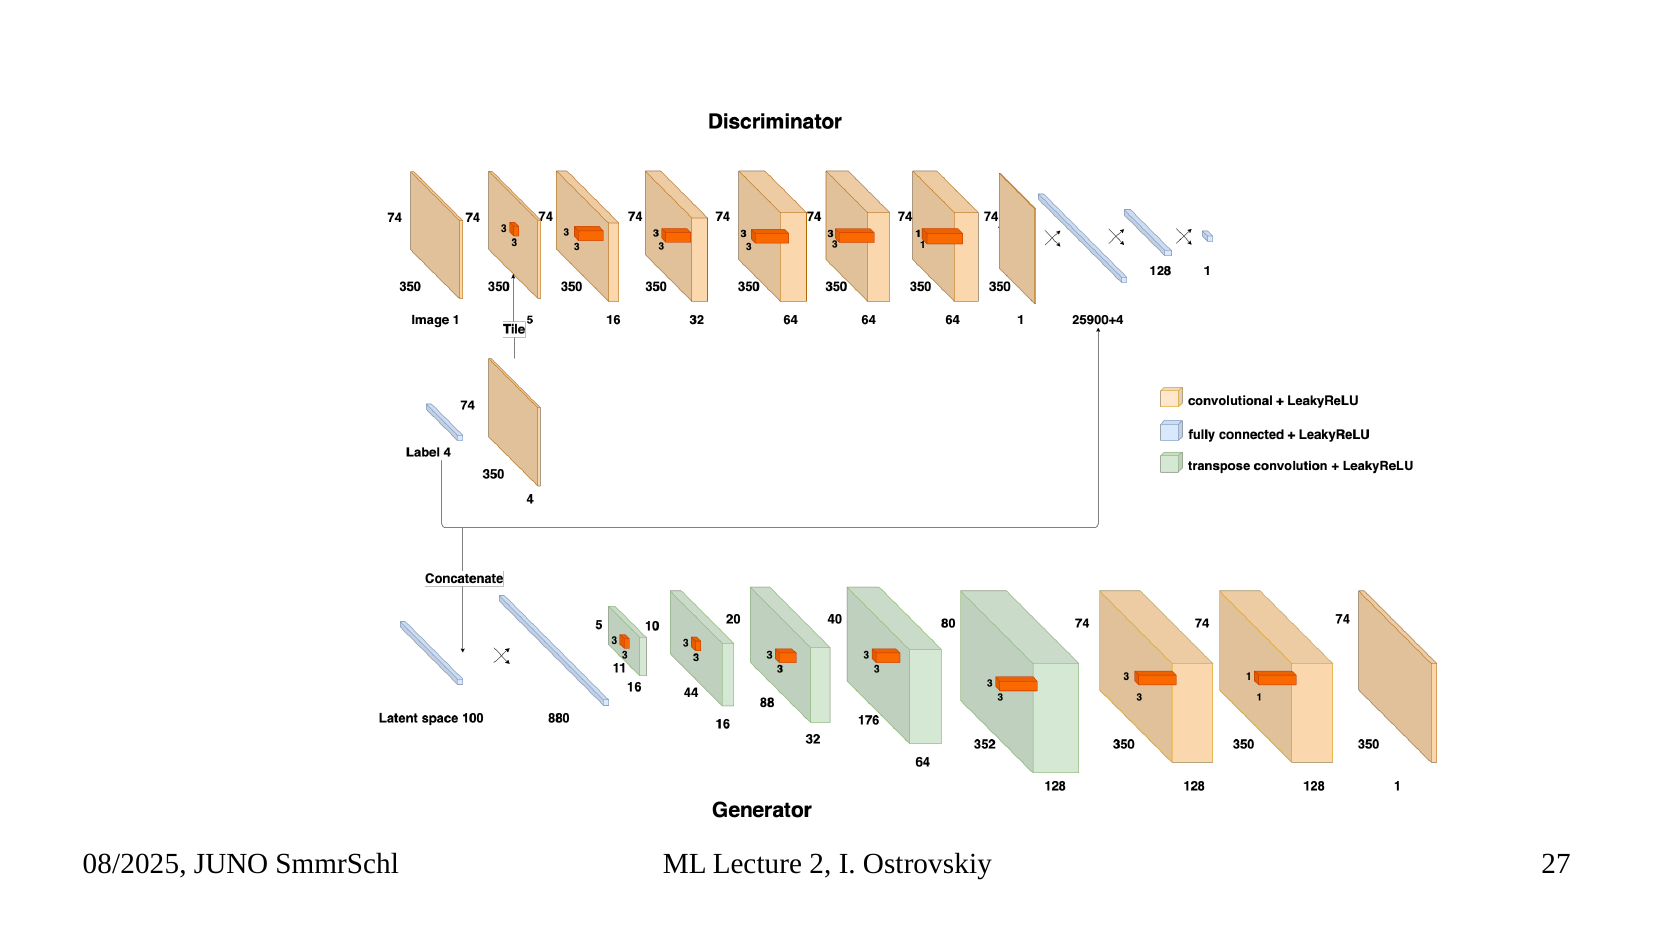

08/2025, JUNO SmmrSchl
ML Lecture 2, I. Ostrovskiy
27